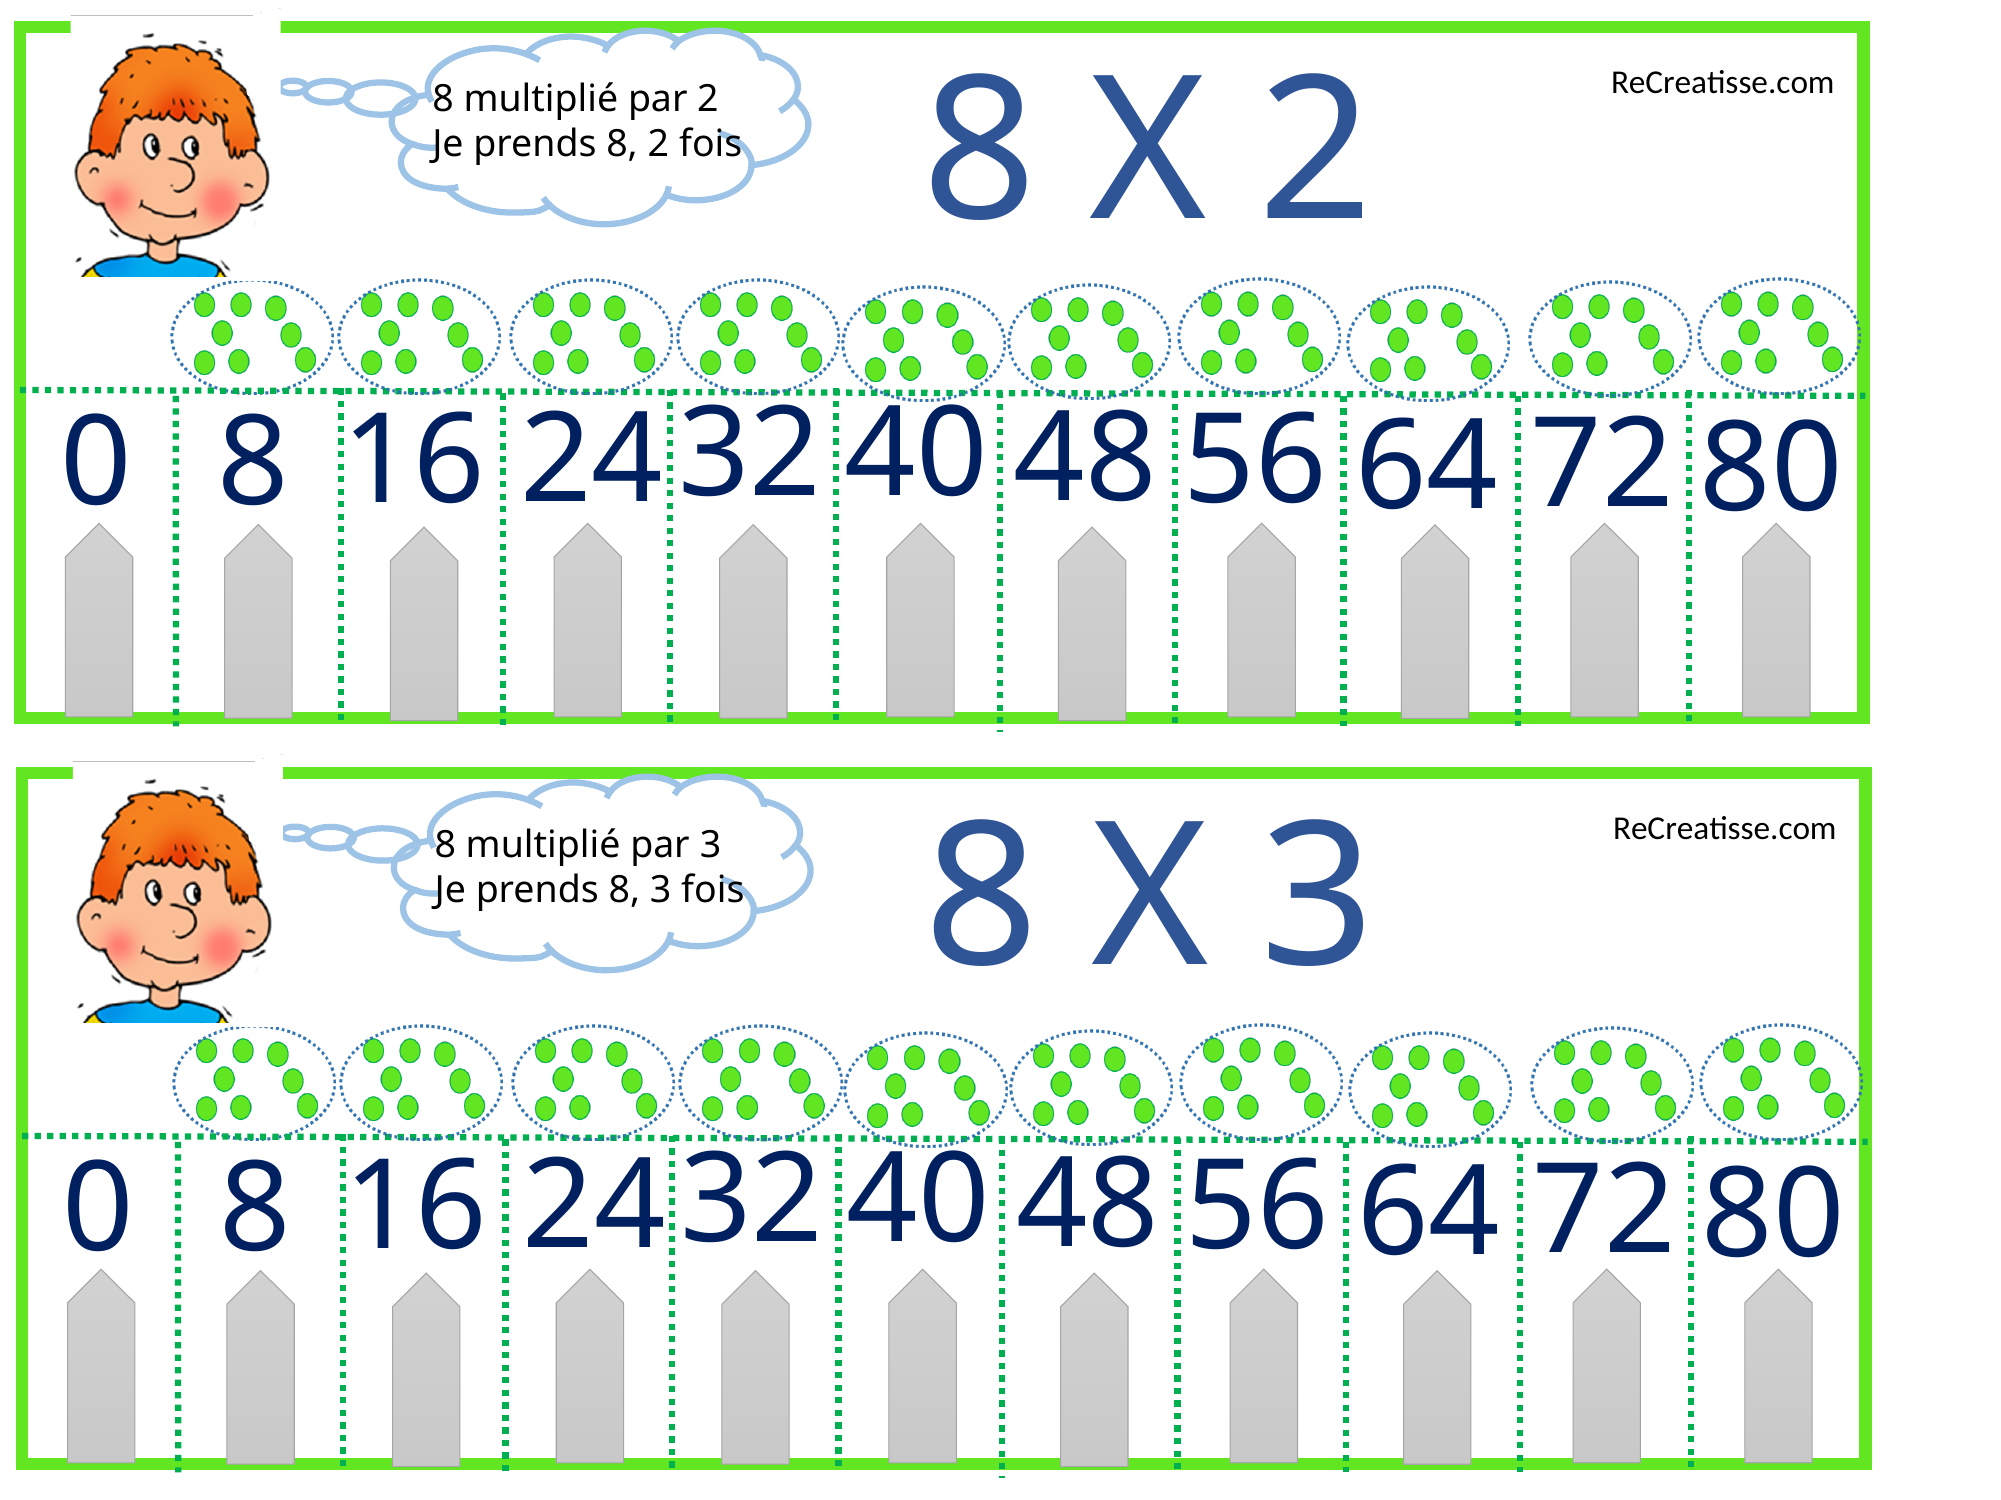

8 X 2
ReCreatisse.com
8 multiplié par 2
Je prends 8, 2 fois
32
40
48
24
56
16
0
8
72
64
80
8 X 3
ReCreatisse.com
8 multiplié par 3
Je prends 8, 3 fois
32
40
48
24
56
16
0
8
72
64
80